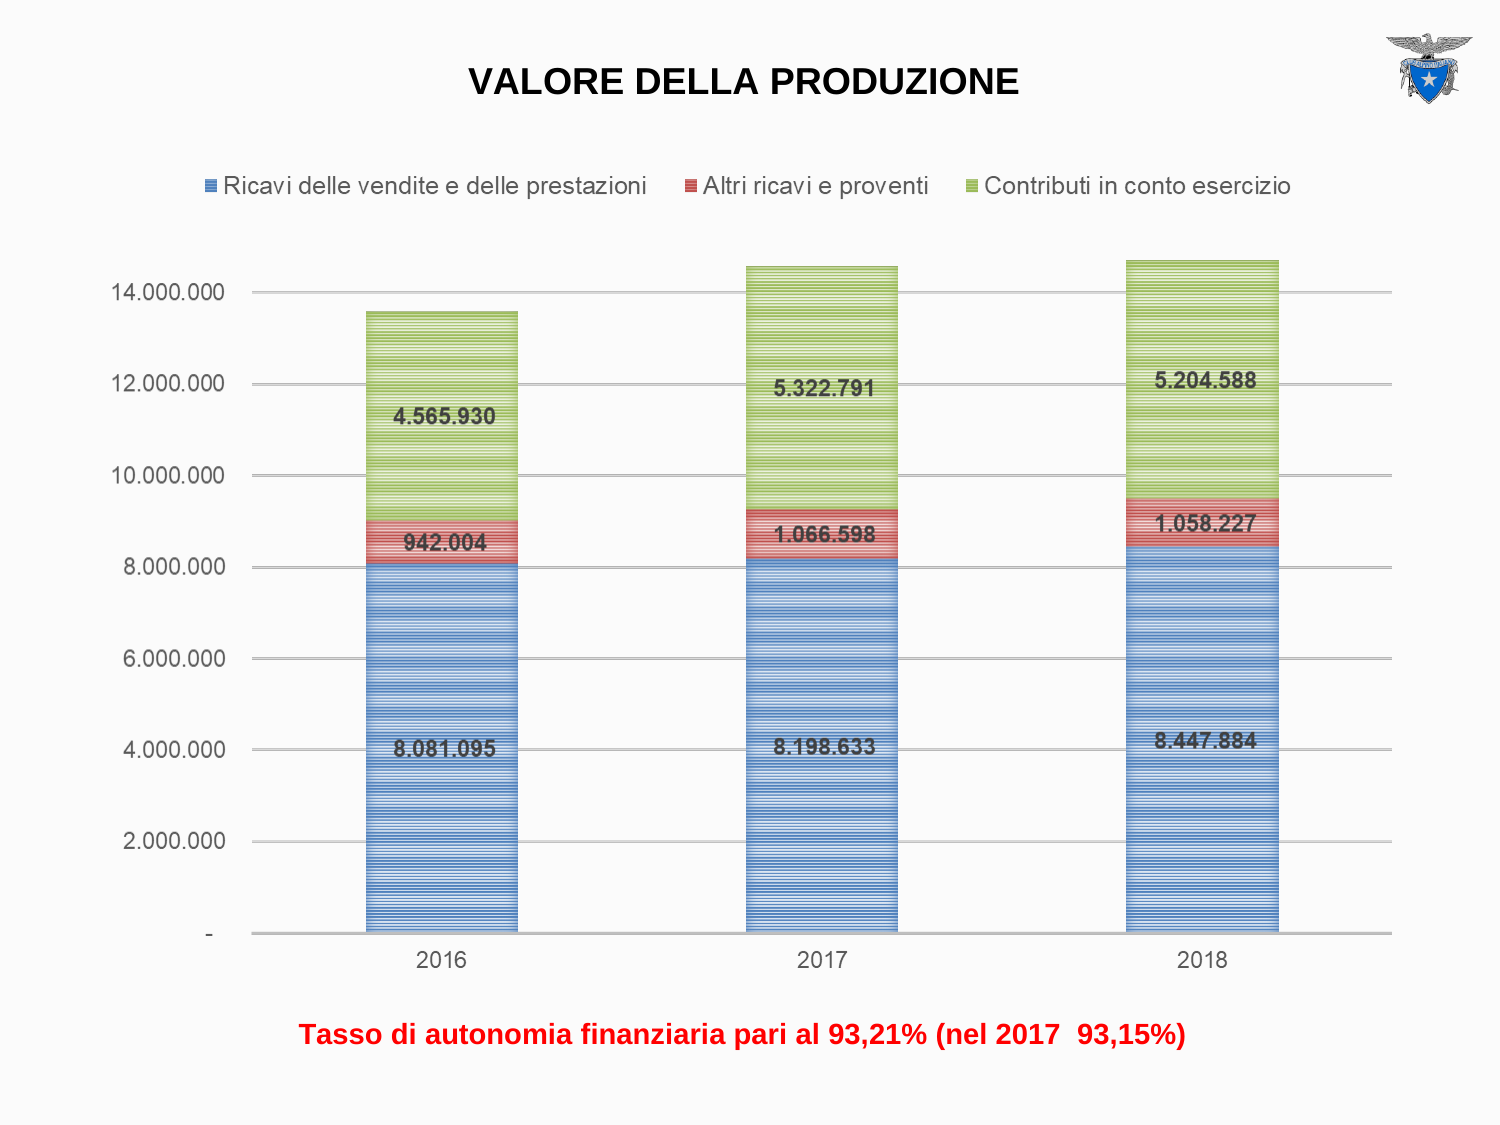

VALORE DELLA PRODUZIONE
Tasso di autonomia finanziaria pari al 93,21% (nel 2017 93,15%)